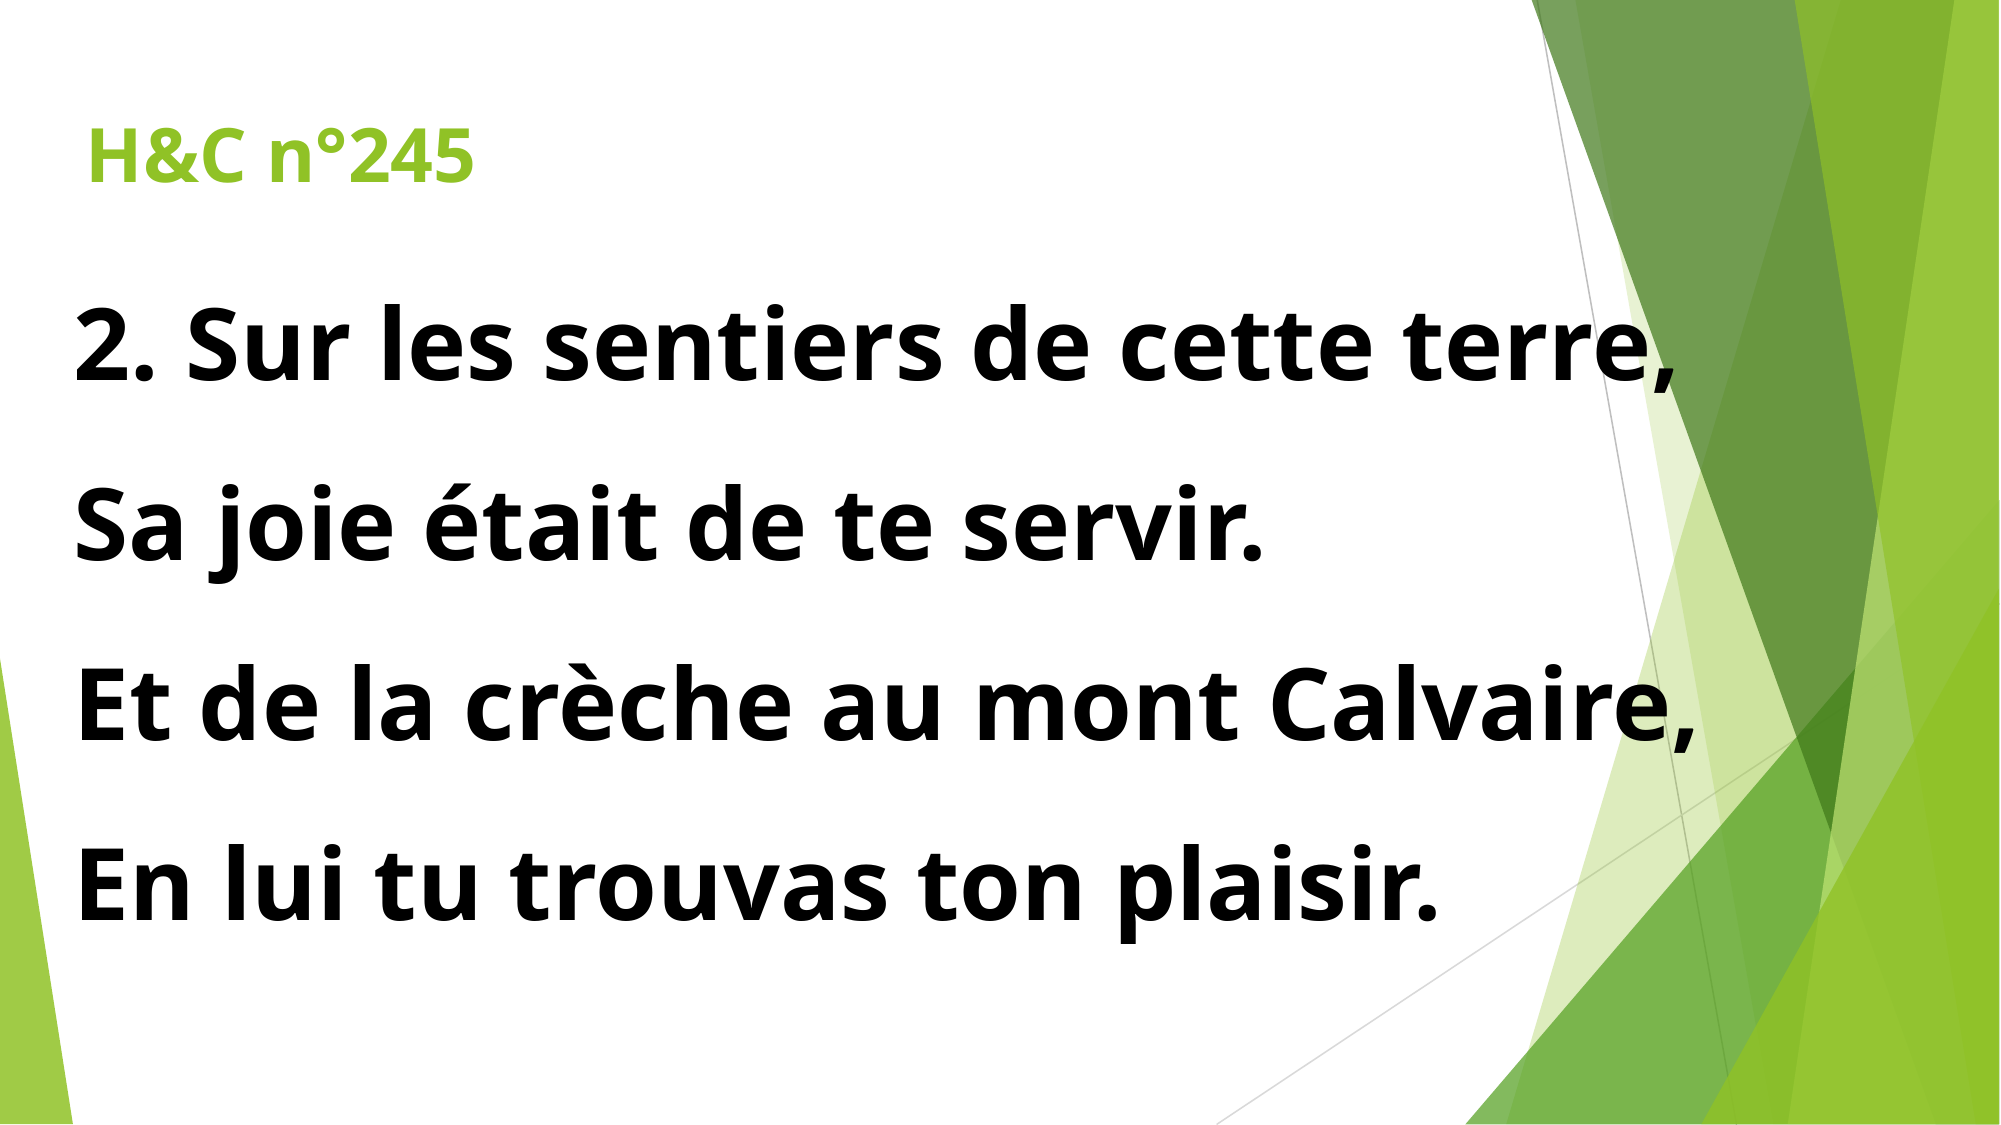

H&C n°245
2. Sur les sentiers de cette terre,
Sa joie était de te servir.
Et de la crèche au mont Calvaire,
En lui tu trouvas ton plaisir.